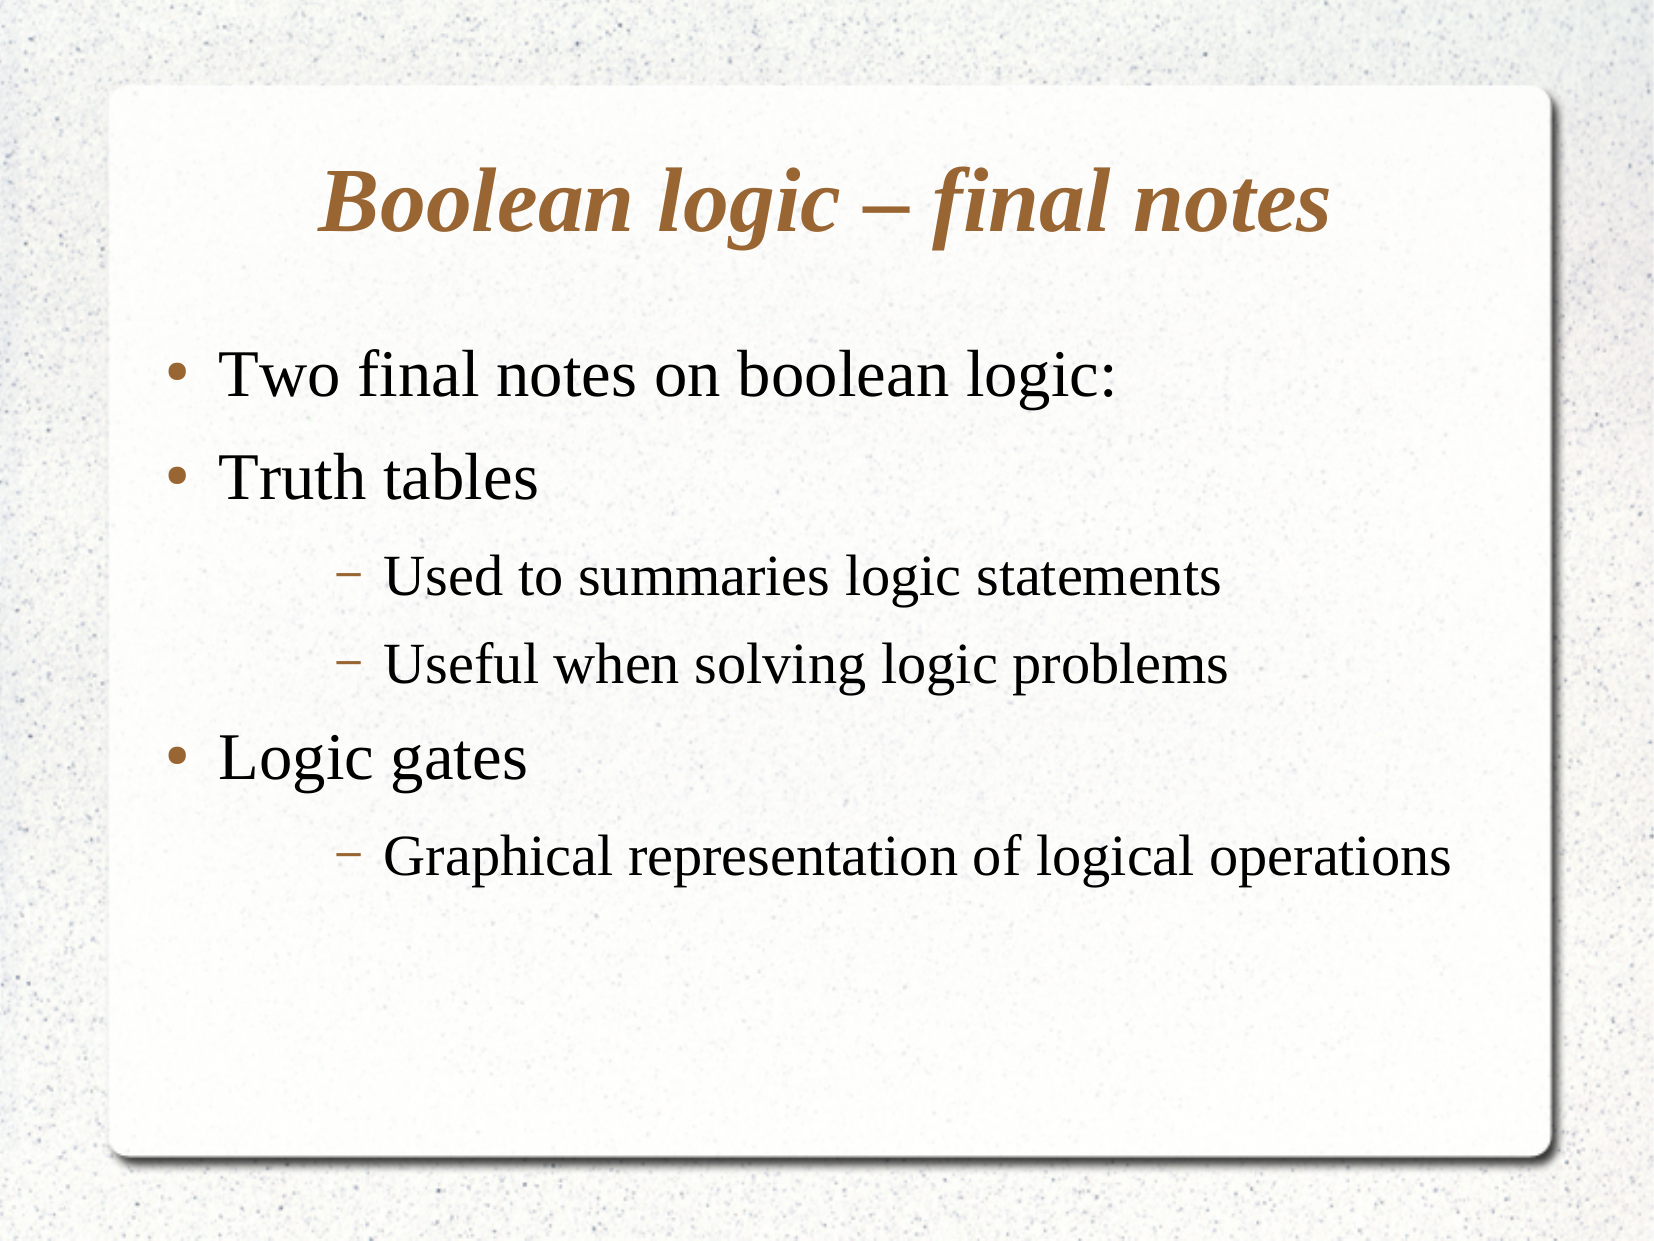

# Boolean logic – final notes
Two final notes on boolean logic:
Truth tables
Used to summaries logic statements
Useful when solving logic problems
Logic gates
Graphical representation of logical operations